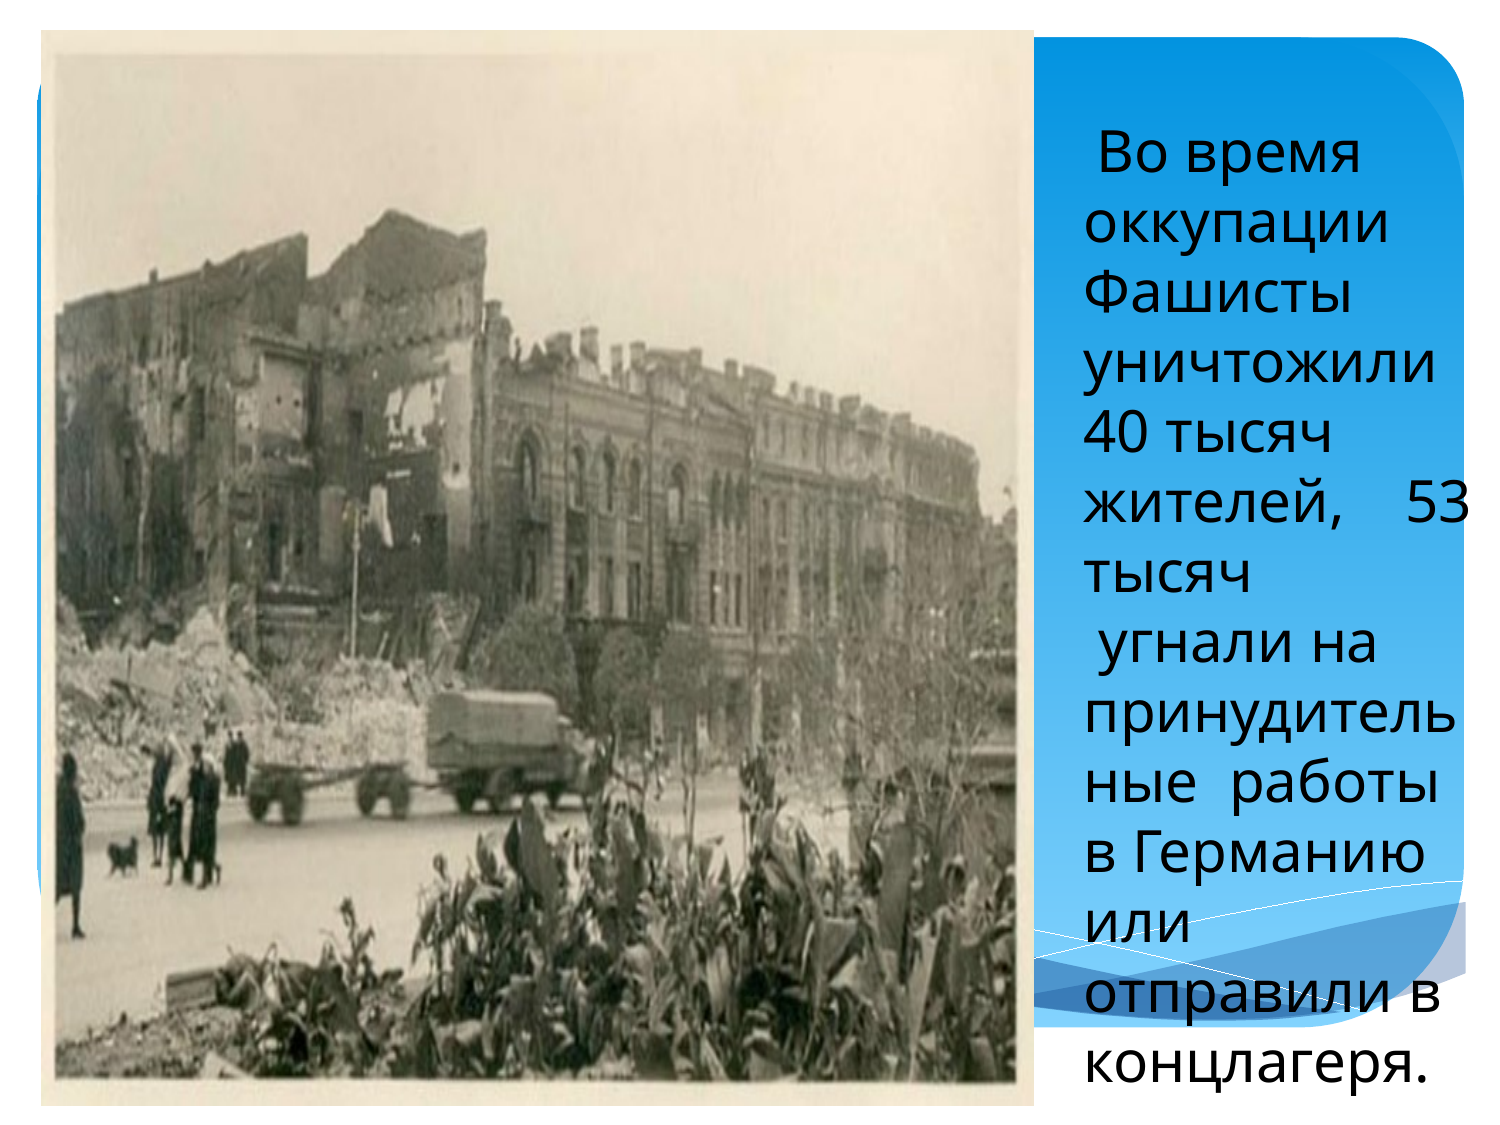

Во время оккупации
Фашисты уничтожили 40 тысяч жителей, 53 тысяч
 угнали на принудительные работы в Германию или отправили в концлагеря.